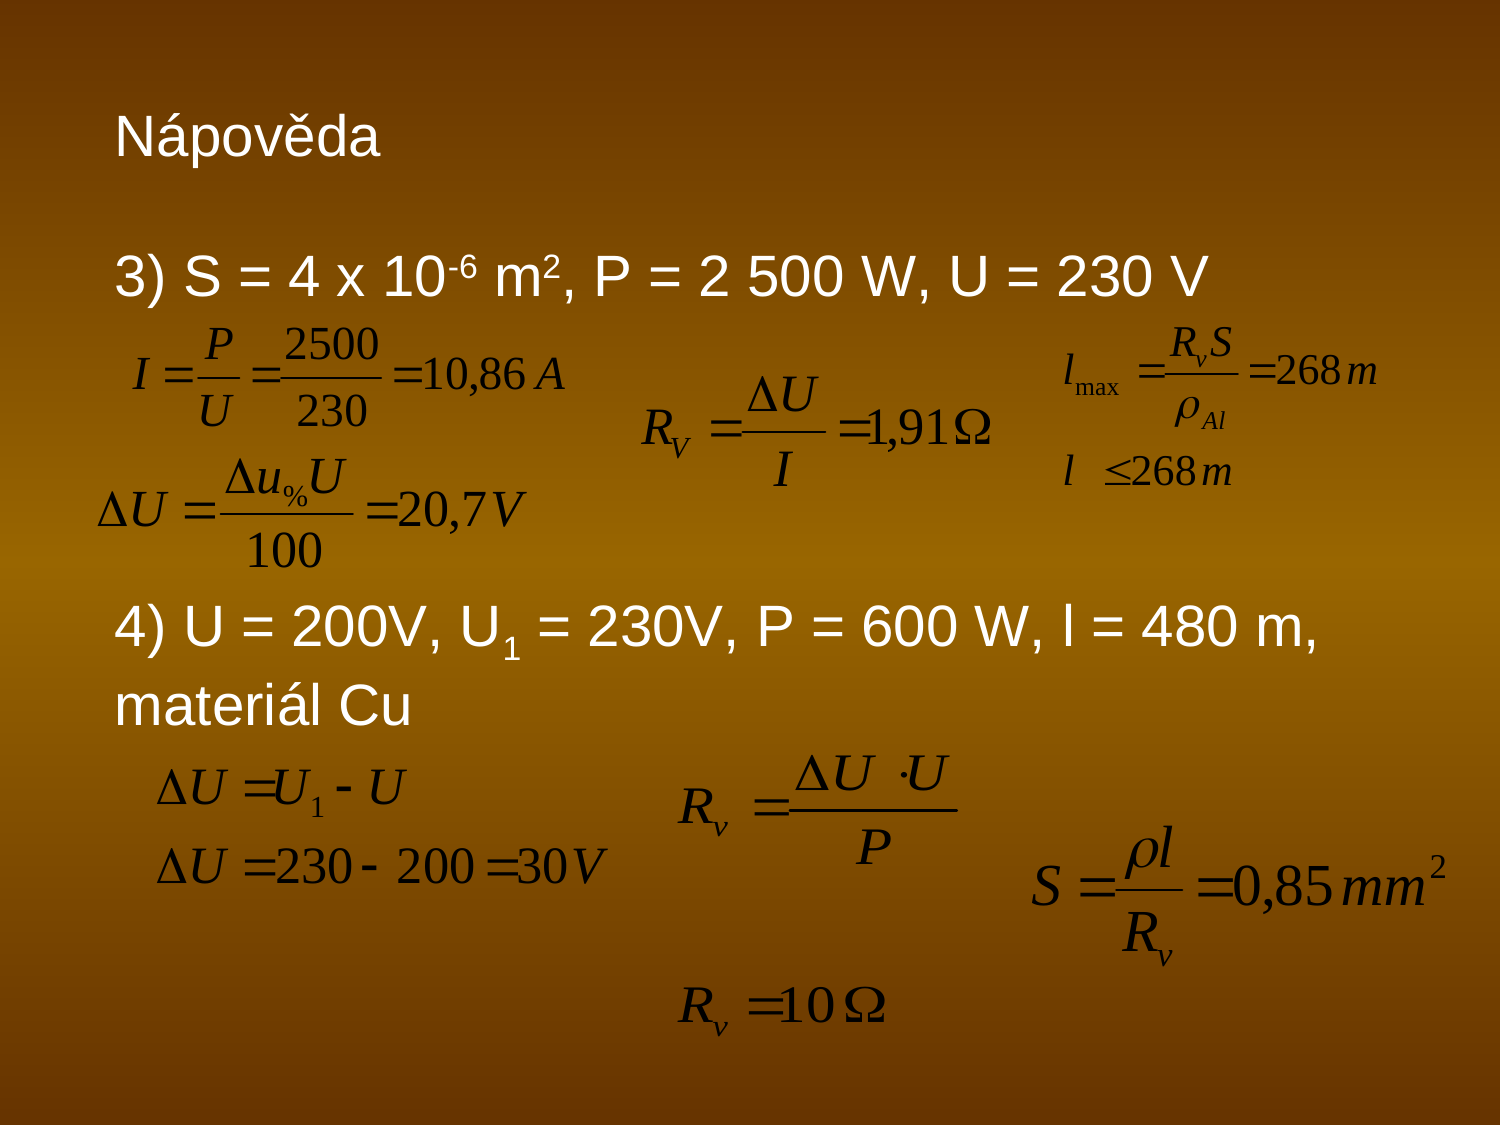

Nápověda
3) S = 4 x 10-6 m2, P = 2 500 W, U = 230 V
4) U = 200V, U1 = 230V, P = 600 W, l = 480 m, materiál Cu